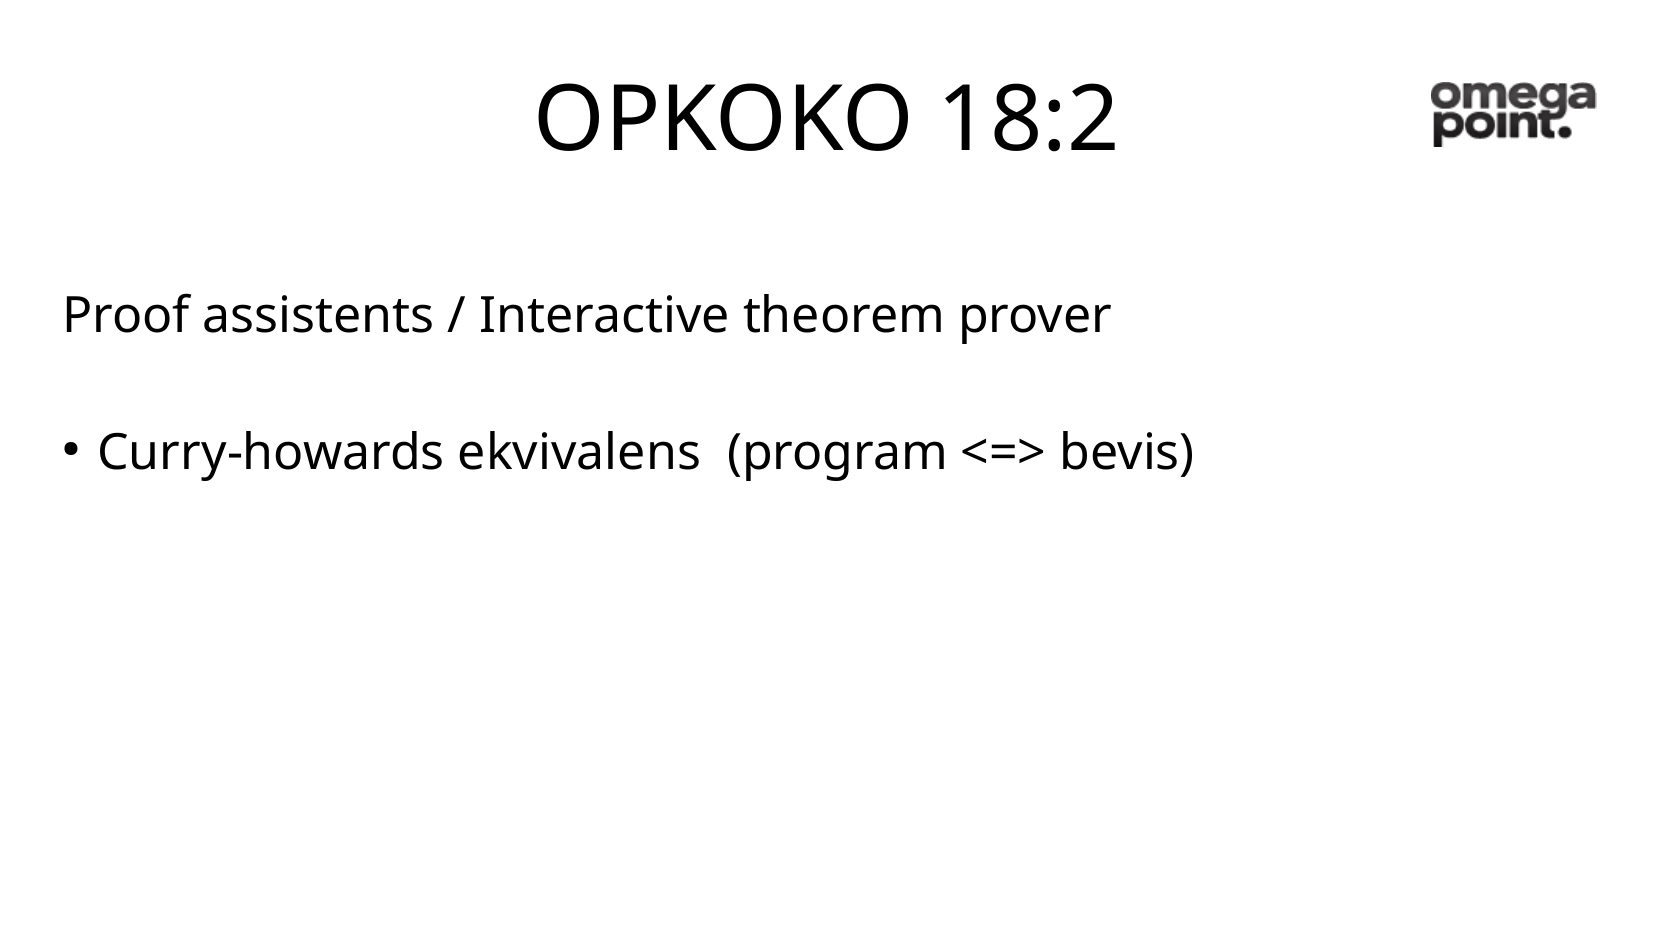

# OPKOKO 18:2
Proof assistents / Interactive theorem prover
Curry-howards ekvivalens (program <=> bevis)